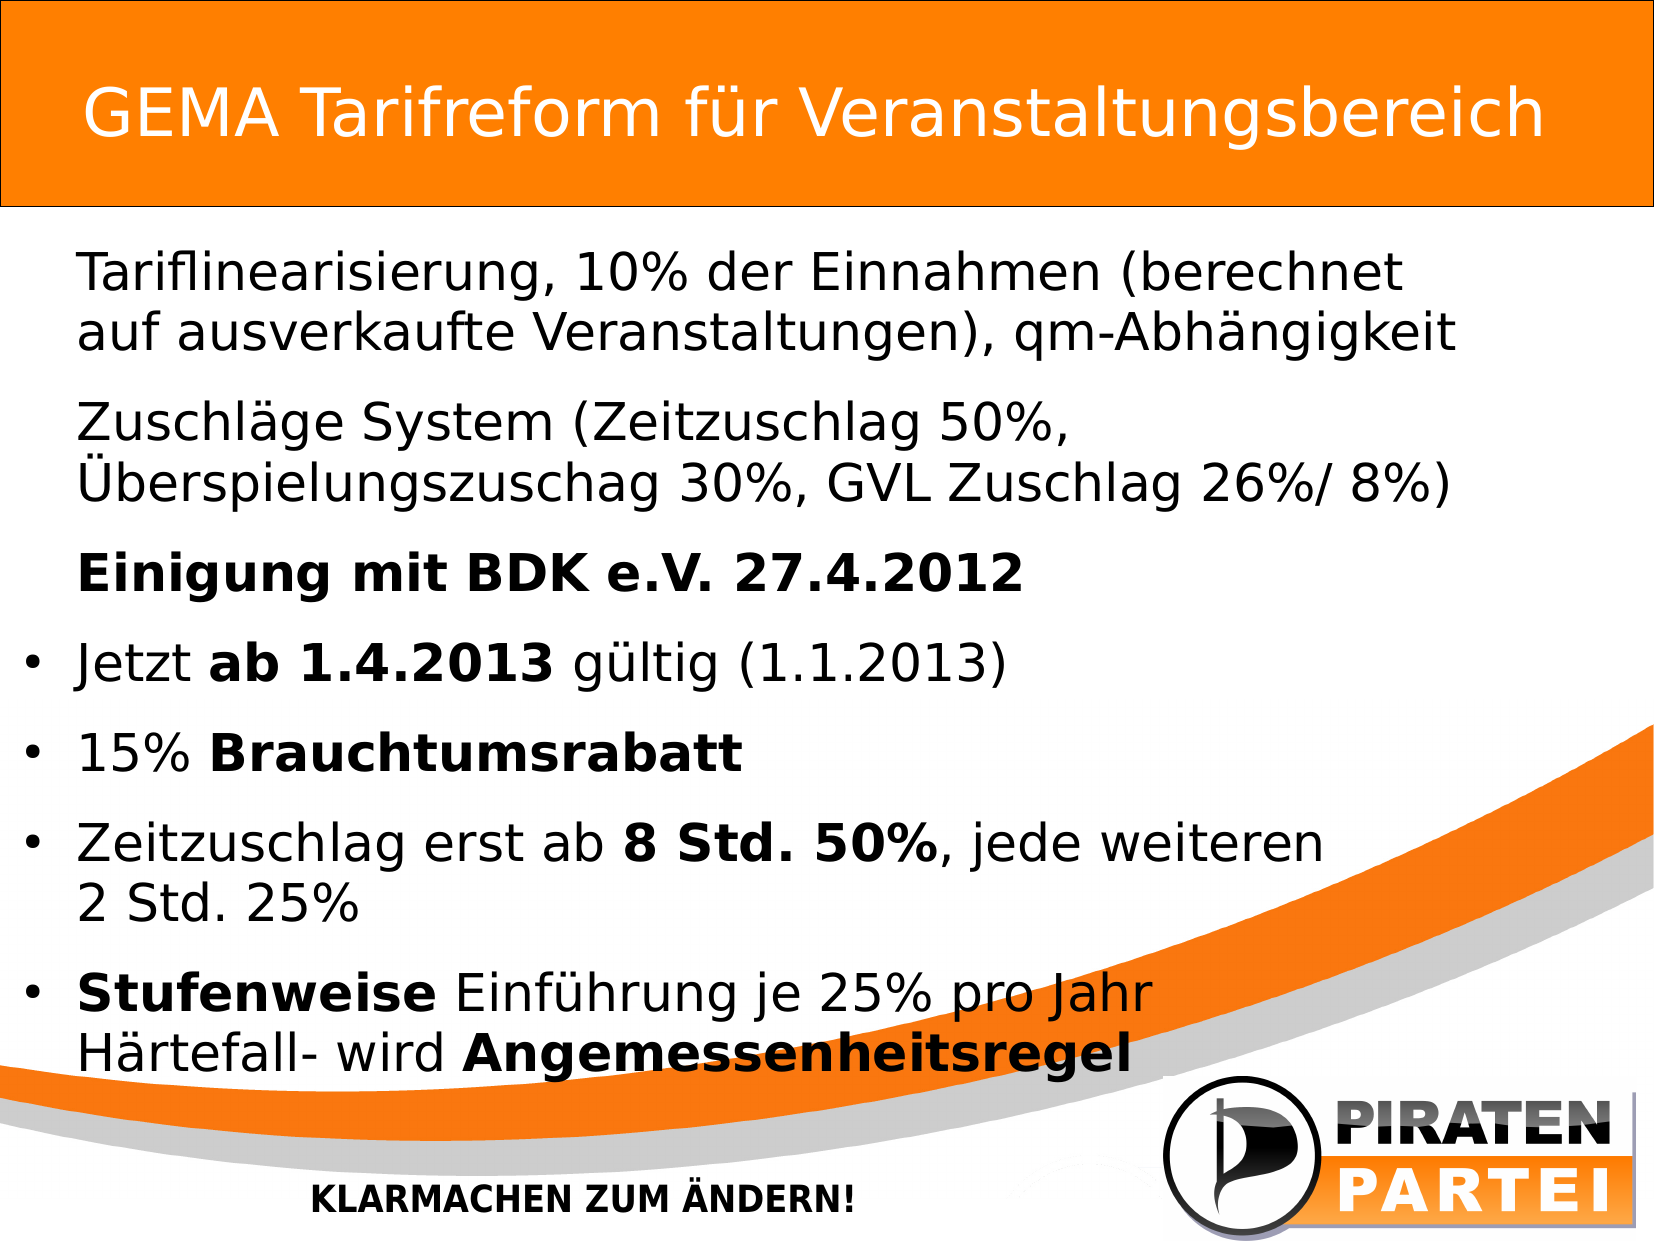

# GEMA Tarifreform für Veranstaltungsbereich
Tariflinearisierung, 10% der Einnahmen (berechnet auf ausverkaufte Veranstaltungen), qm-Abhängigkeit
Zuschläge System (Zeitzuschlag 50%, Überspielungszuschag 30%, GVL Zuschlag 26%/ 8%)
Einigung mit BDK e.V. 27.4.2012
Jetzt ab 1.4.2013 gültig (1.1.2013)
15% Brauchtumsrabatt
Zeitzuschlag erst ab 8 Std. 50%, jede weiteren 2 Std. 25%
Stufenweise Einführung je 25% pro Jahr 			Härtefall- wird Angemessenheitsregel